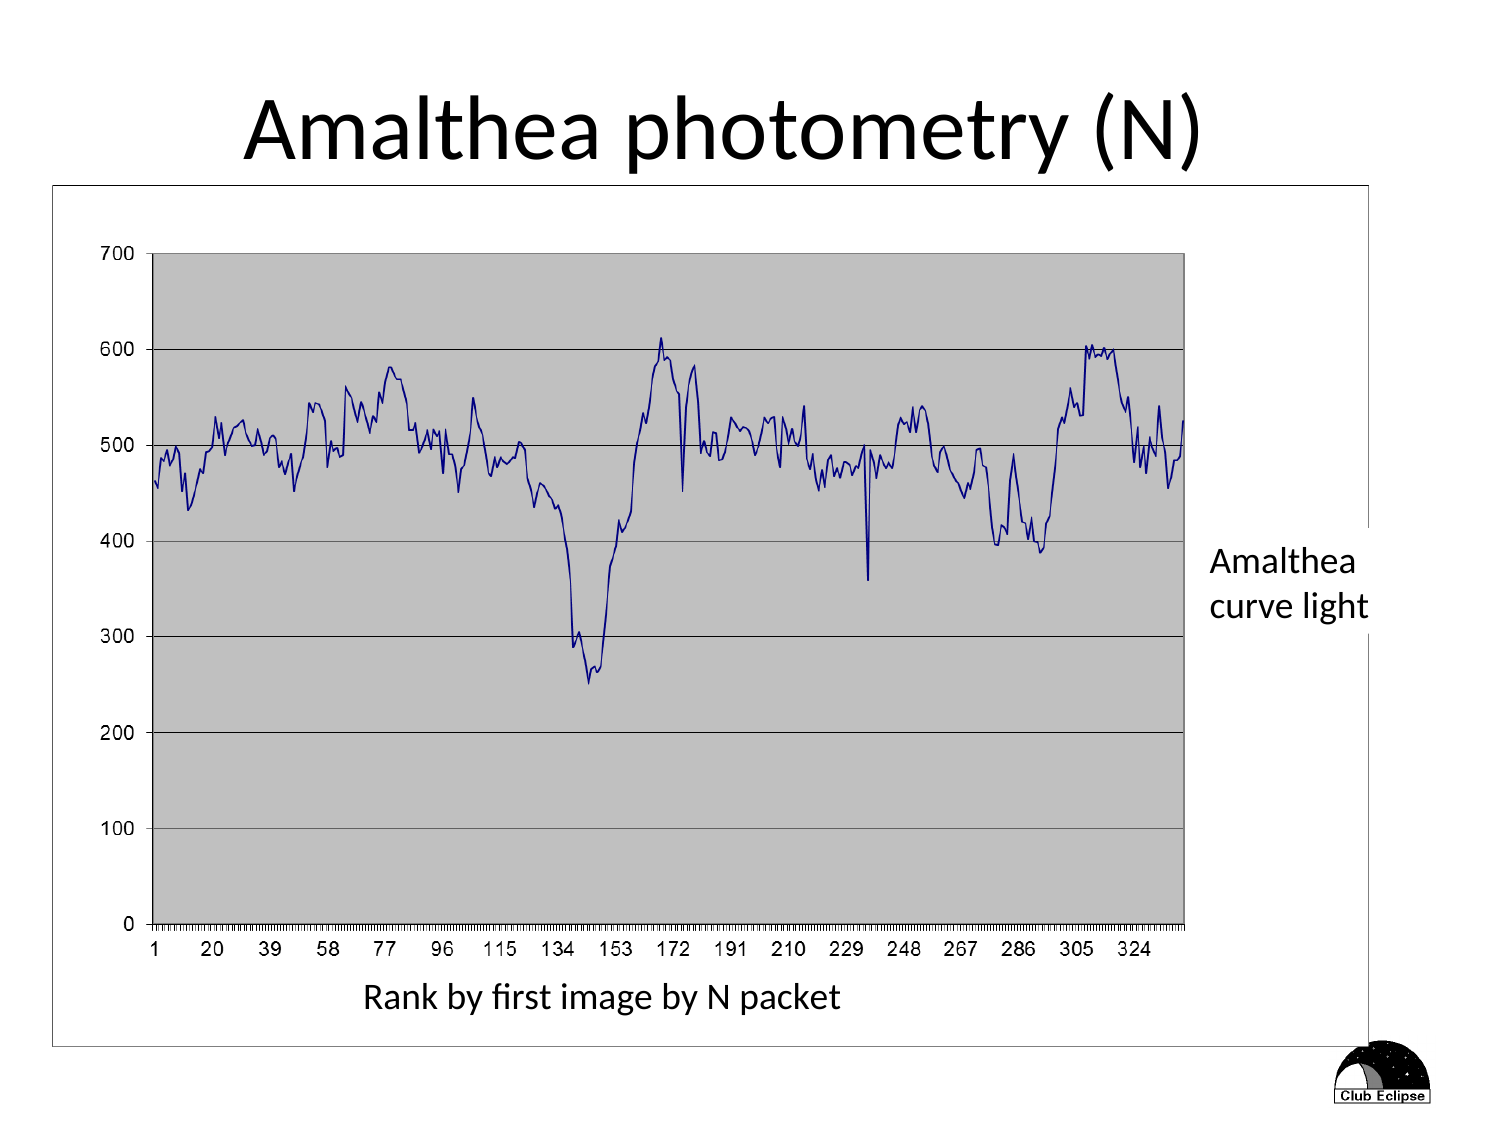

# Amalthea photometry (N)
Amalthea curve light
Rank by first image by N packet